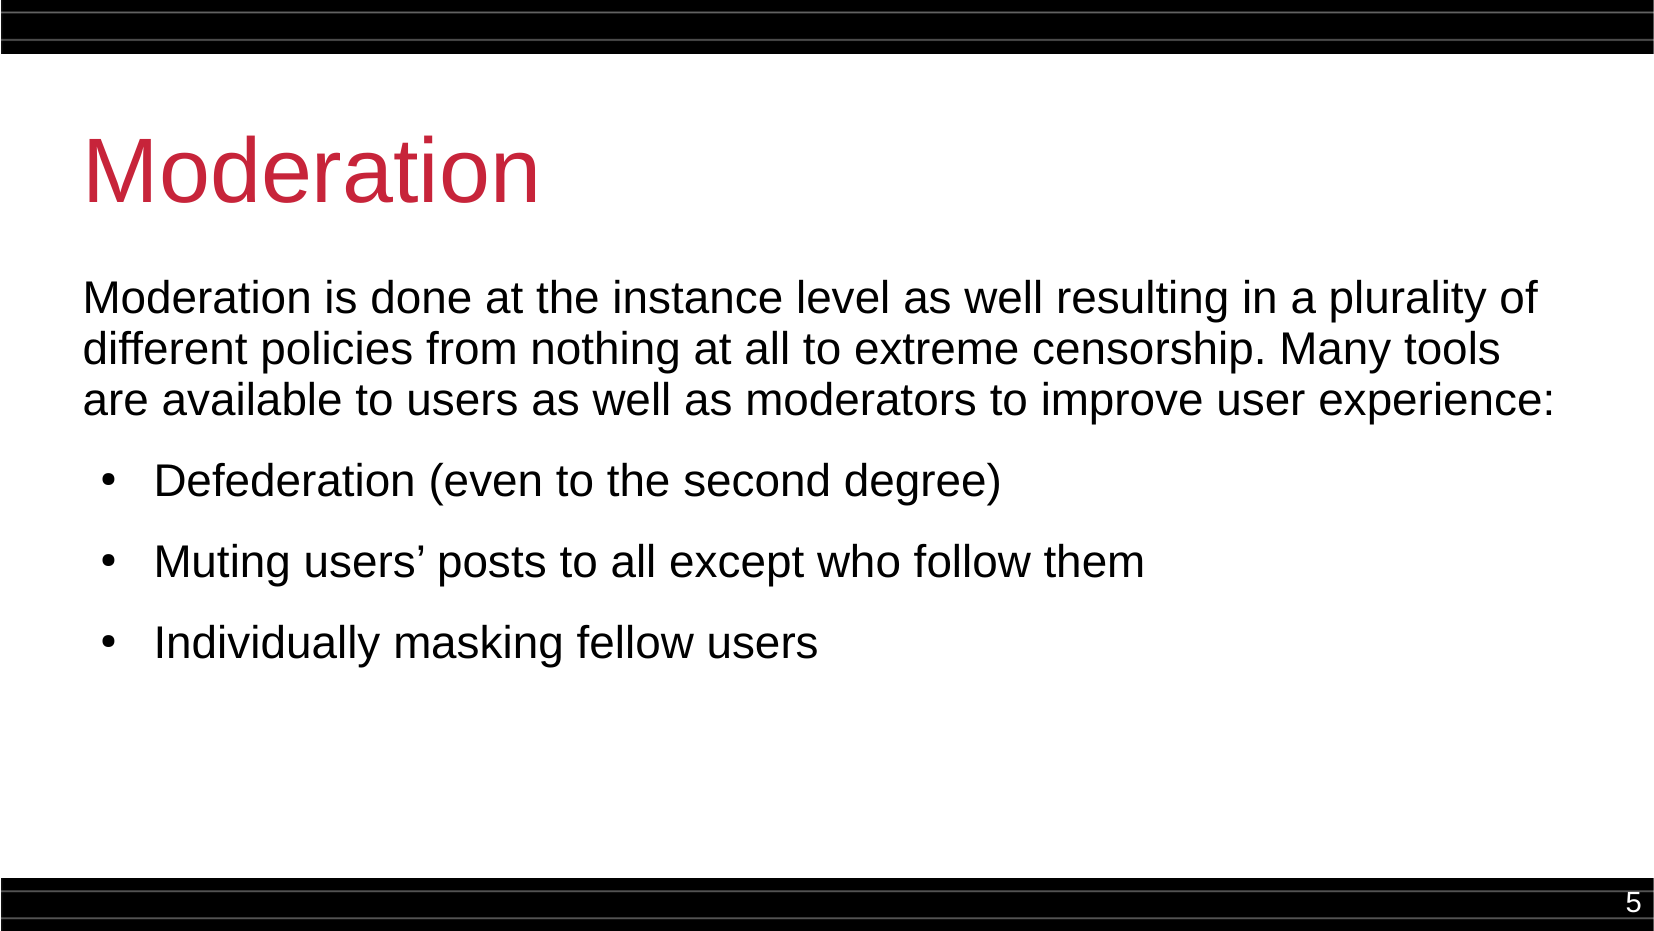

# Moderation
Moderation is done at the instance level as well resulting in a plurality of different policies from nothing at all to extreme censorship. Many tools are available to users as well as moderators to improve user experience:
Defederation (even to the second degree)
Muting users’ posts to all except who follow them
Individually masking fellow users